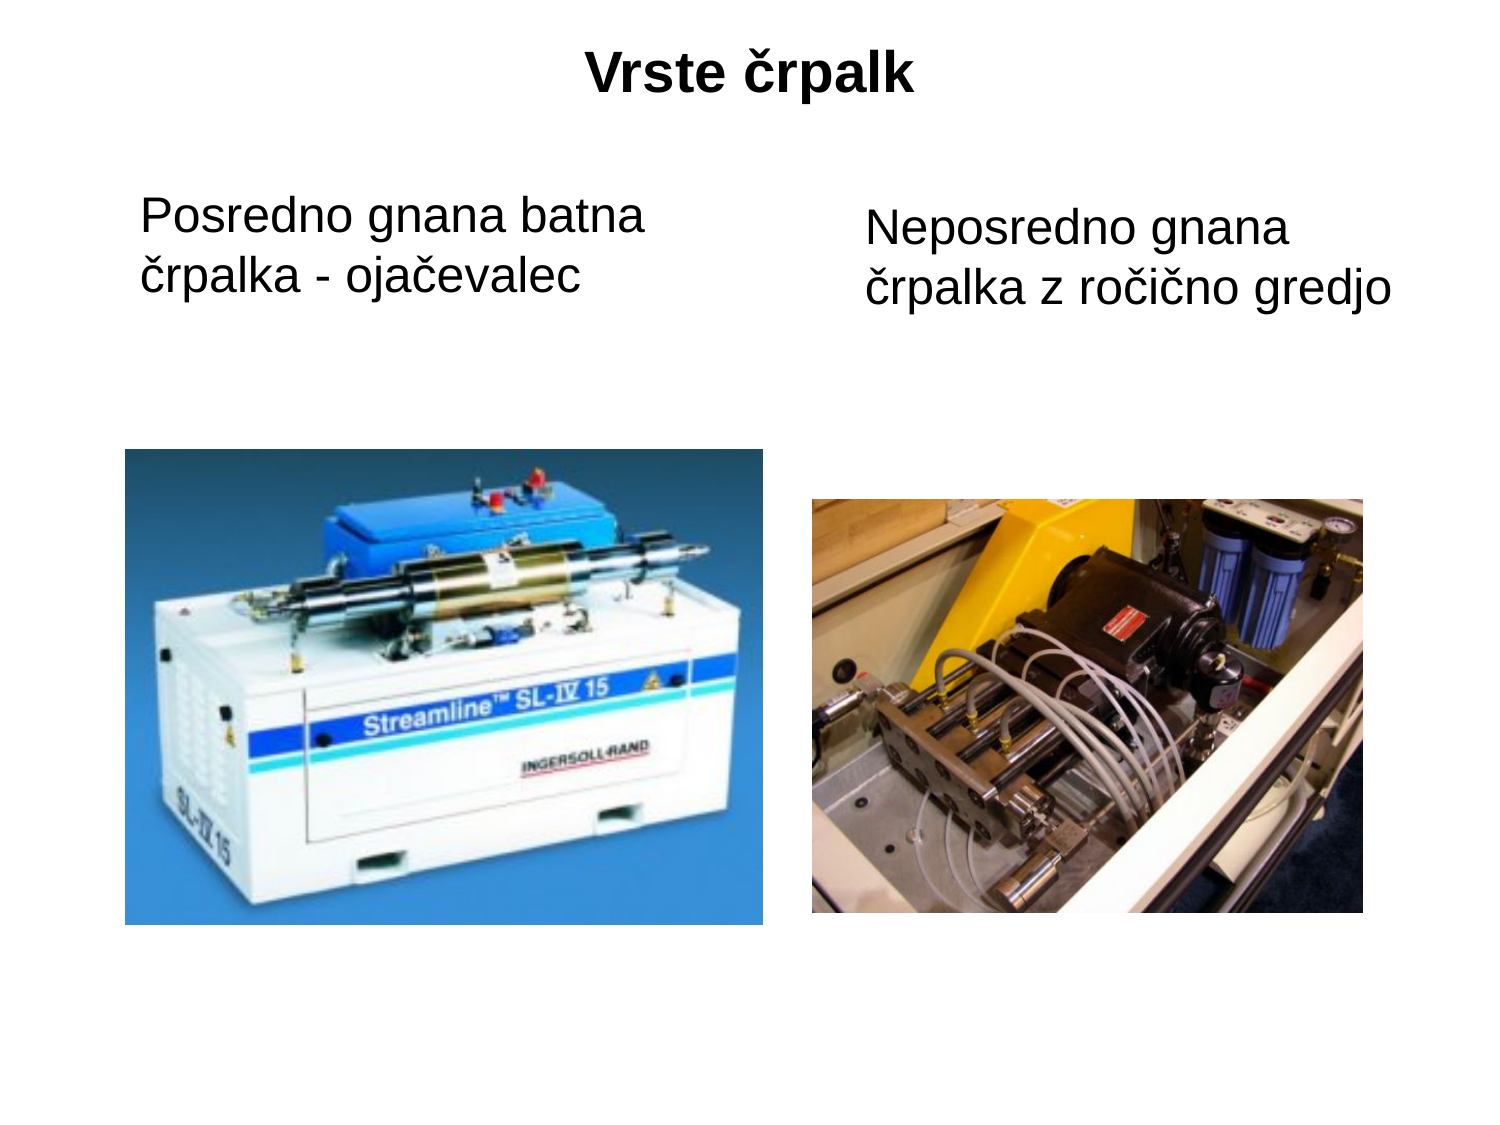

# Vrste črpalk
Posredno gnana batna črpalka - ojačevalec
Neposredno gnana črpalka z ročično gredjo